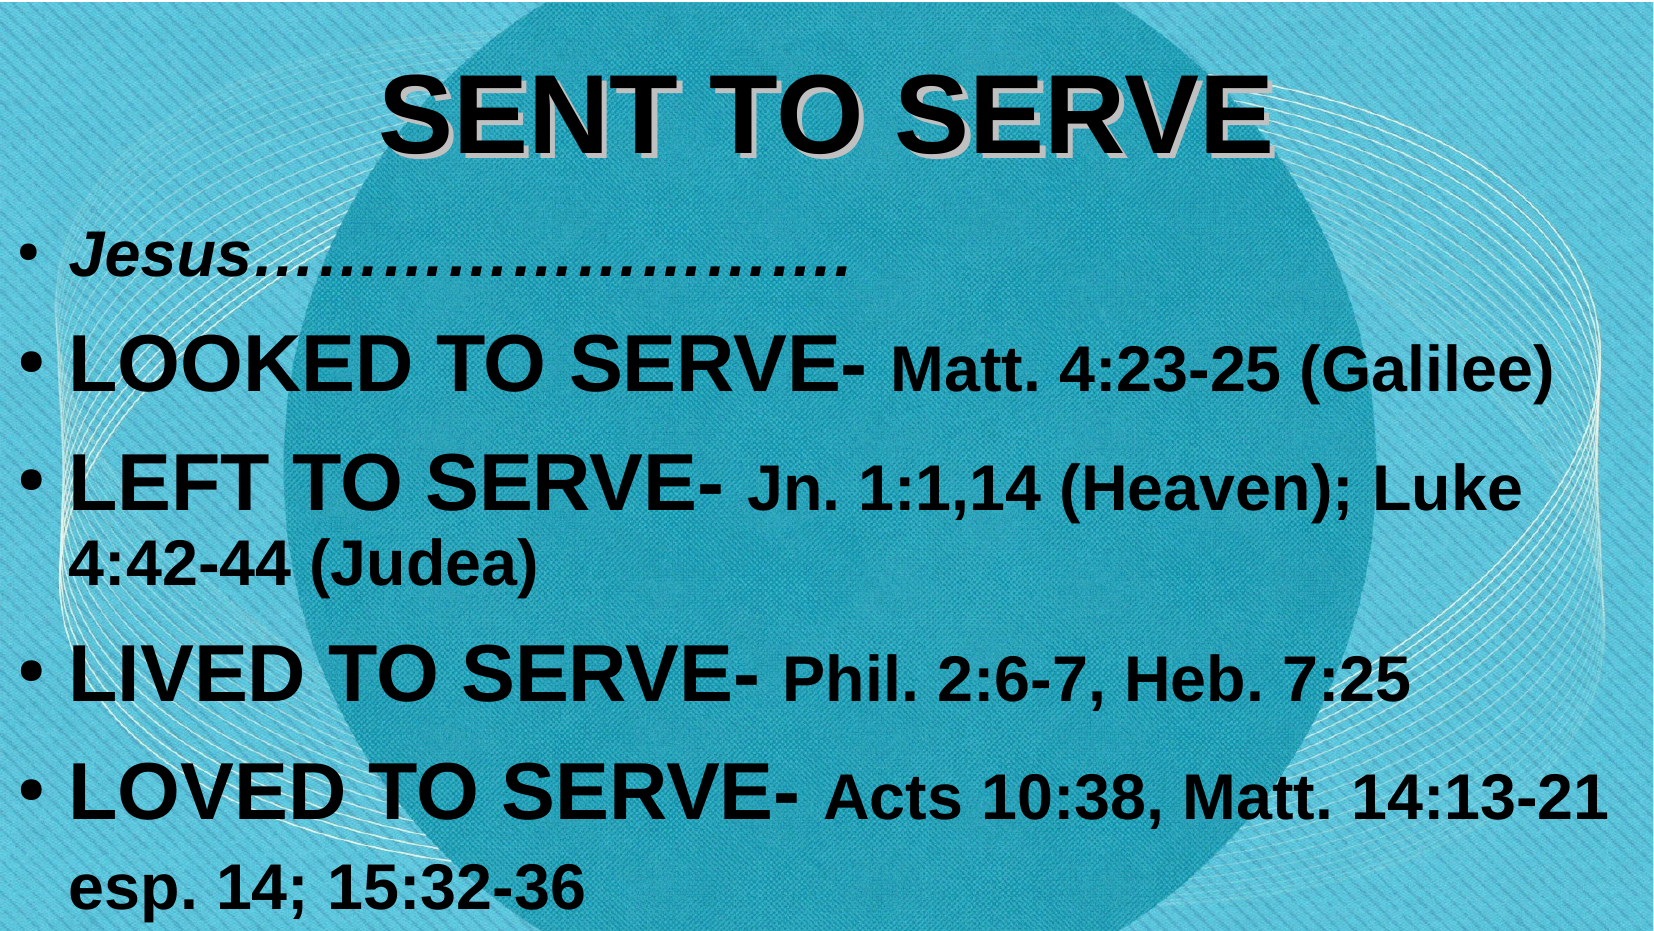

# SENT TO SERVE
Jesus……………………….
LOOKED TO SERVE- Matt. 4:23-25 (Galilee)
LEFT TO SERVE- Jn. 1:1,14 (Heaven); Luke 4:42-44 (Judea)
LIVED TO SERVE- Phil. 2:6-7, Heb. 7:25
LOVED TO SERVE- Acts 10:38, Matt. 14:13-21 esp. 14; 15:32-36